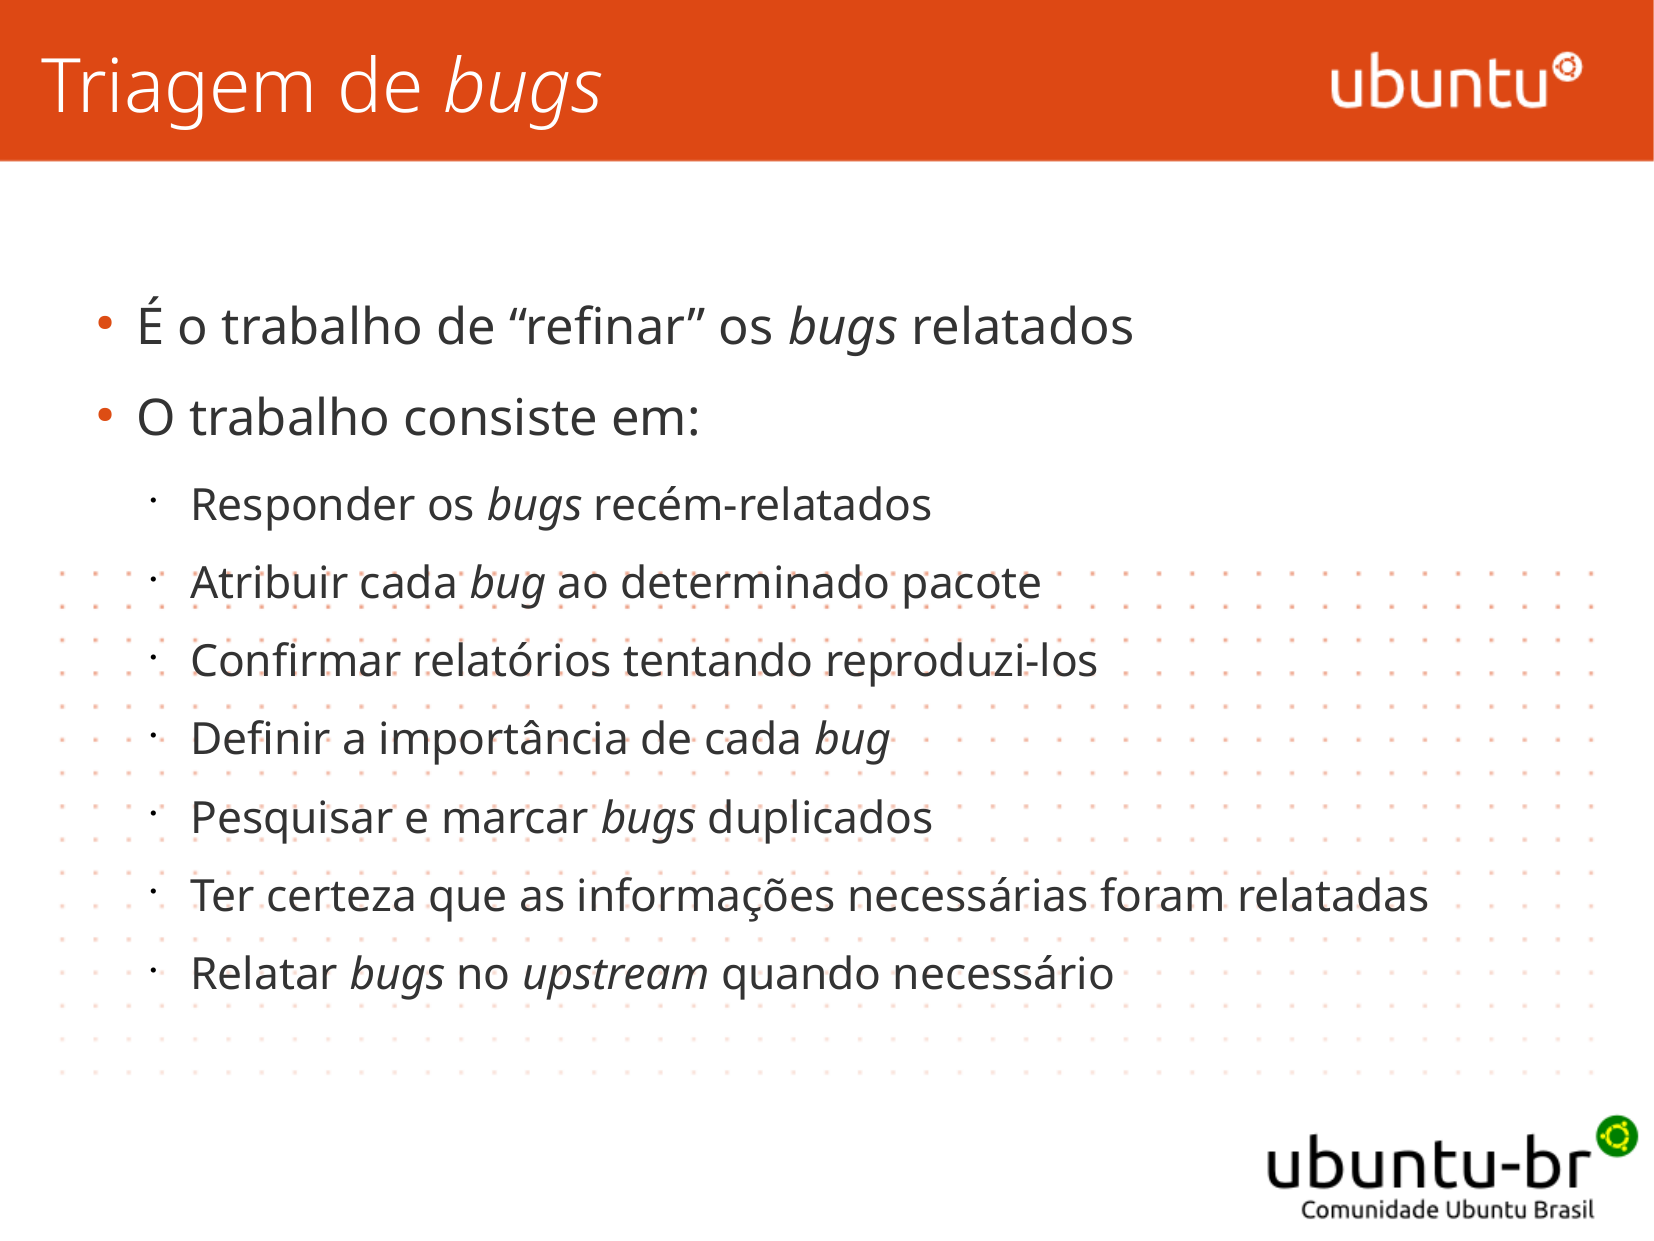

# Triagem de bugs
É o trabalho de “refinar” os bugs relatados
O trabalho consiste em:
Responder os bugs recém-relatados
Atribuir cada bug ao determinado pacote
Confirmar relatórios tentando reproduzi-los
Definir a importância de cada bug
Pesquisar e marcar bugs duplicados
Ter certeza que as informações necessárias foram relatadas
Relatar bugs no upstream quando necessário